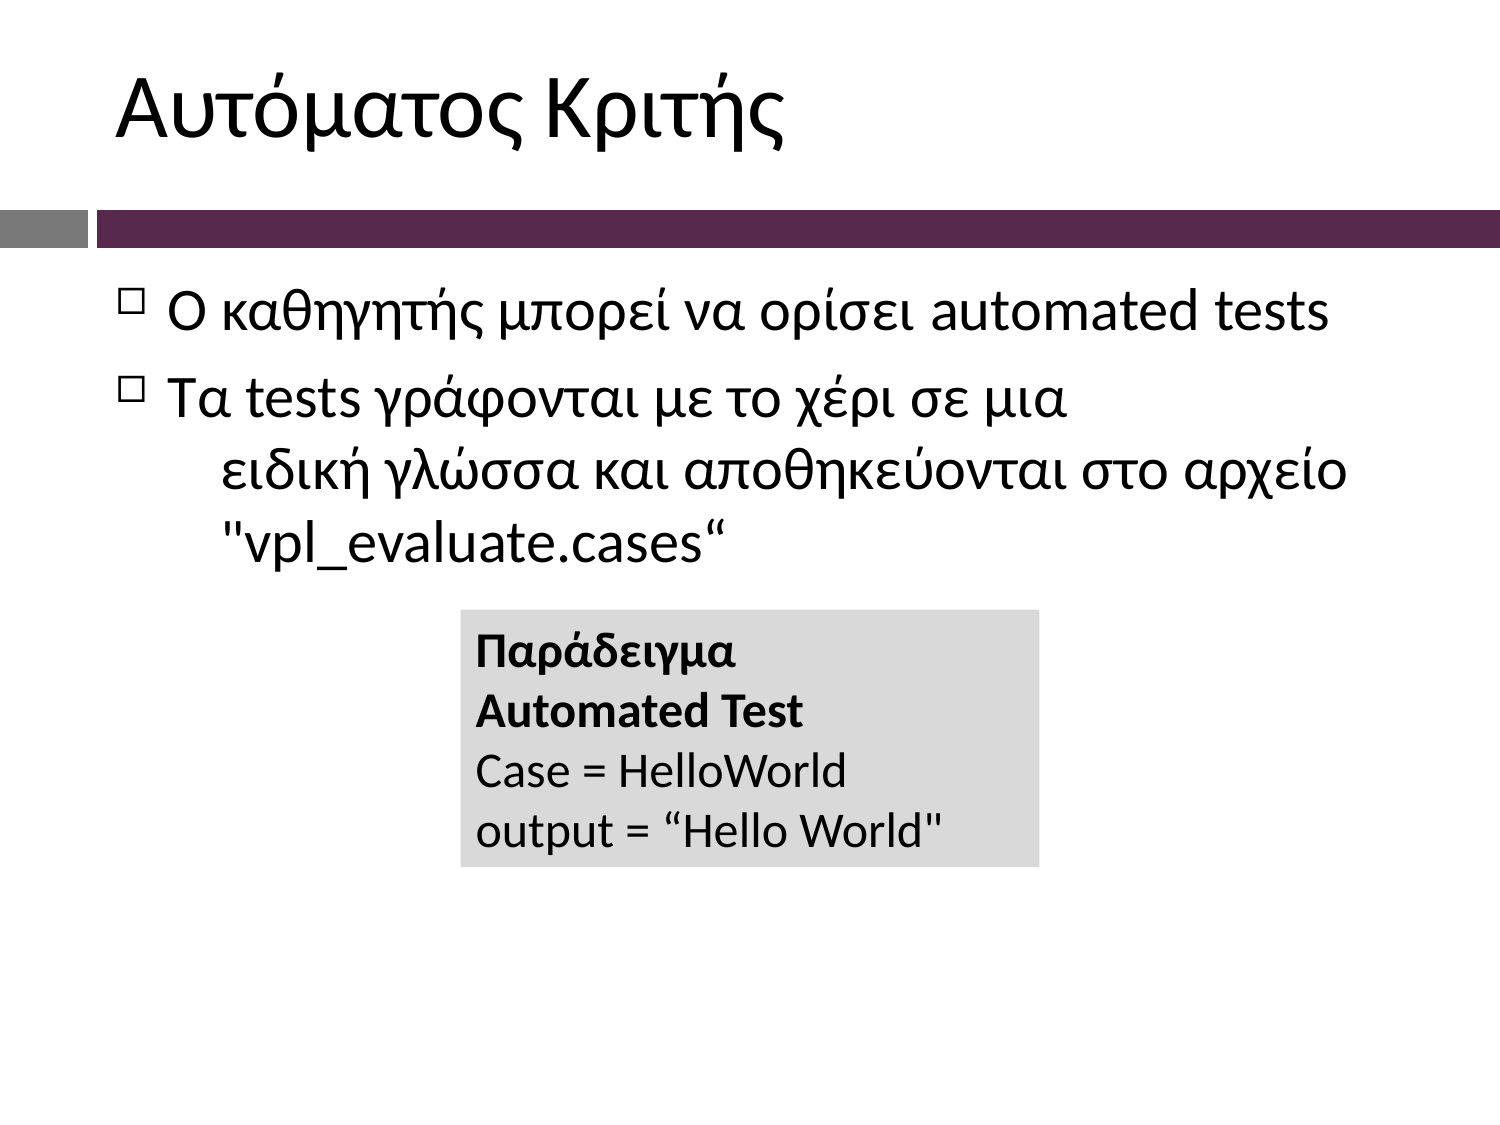

# Αυτόματος Κριτής
Ο καθηγητής μπορεί να ορίσει automated tests
Τα tests γράφονται με το χέρι σε μια ειδική γλώσσα και αποθηκεύονται στο αρχείο "vpl_evaluate.cases“
Παράδειγμα
Automated Test
Case = HelloWorld
output = “Hello World"